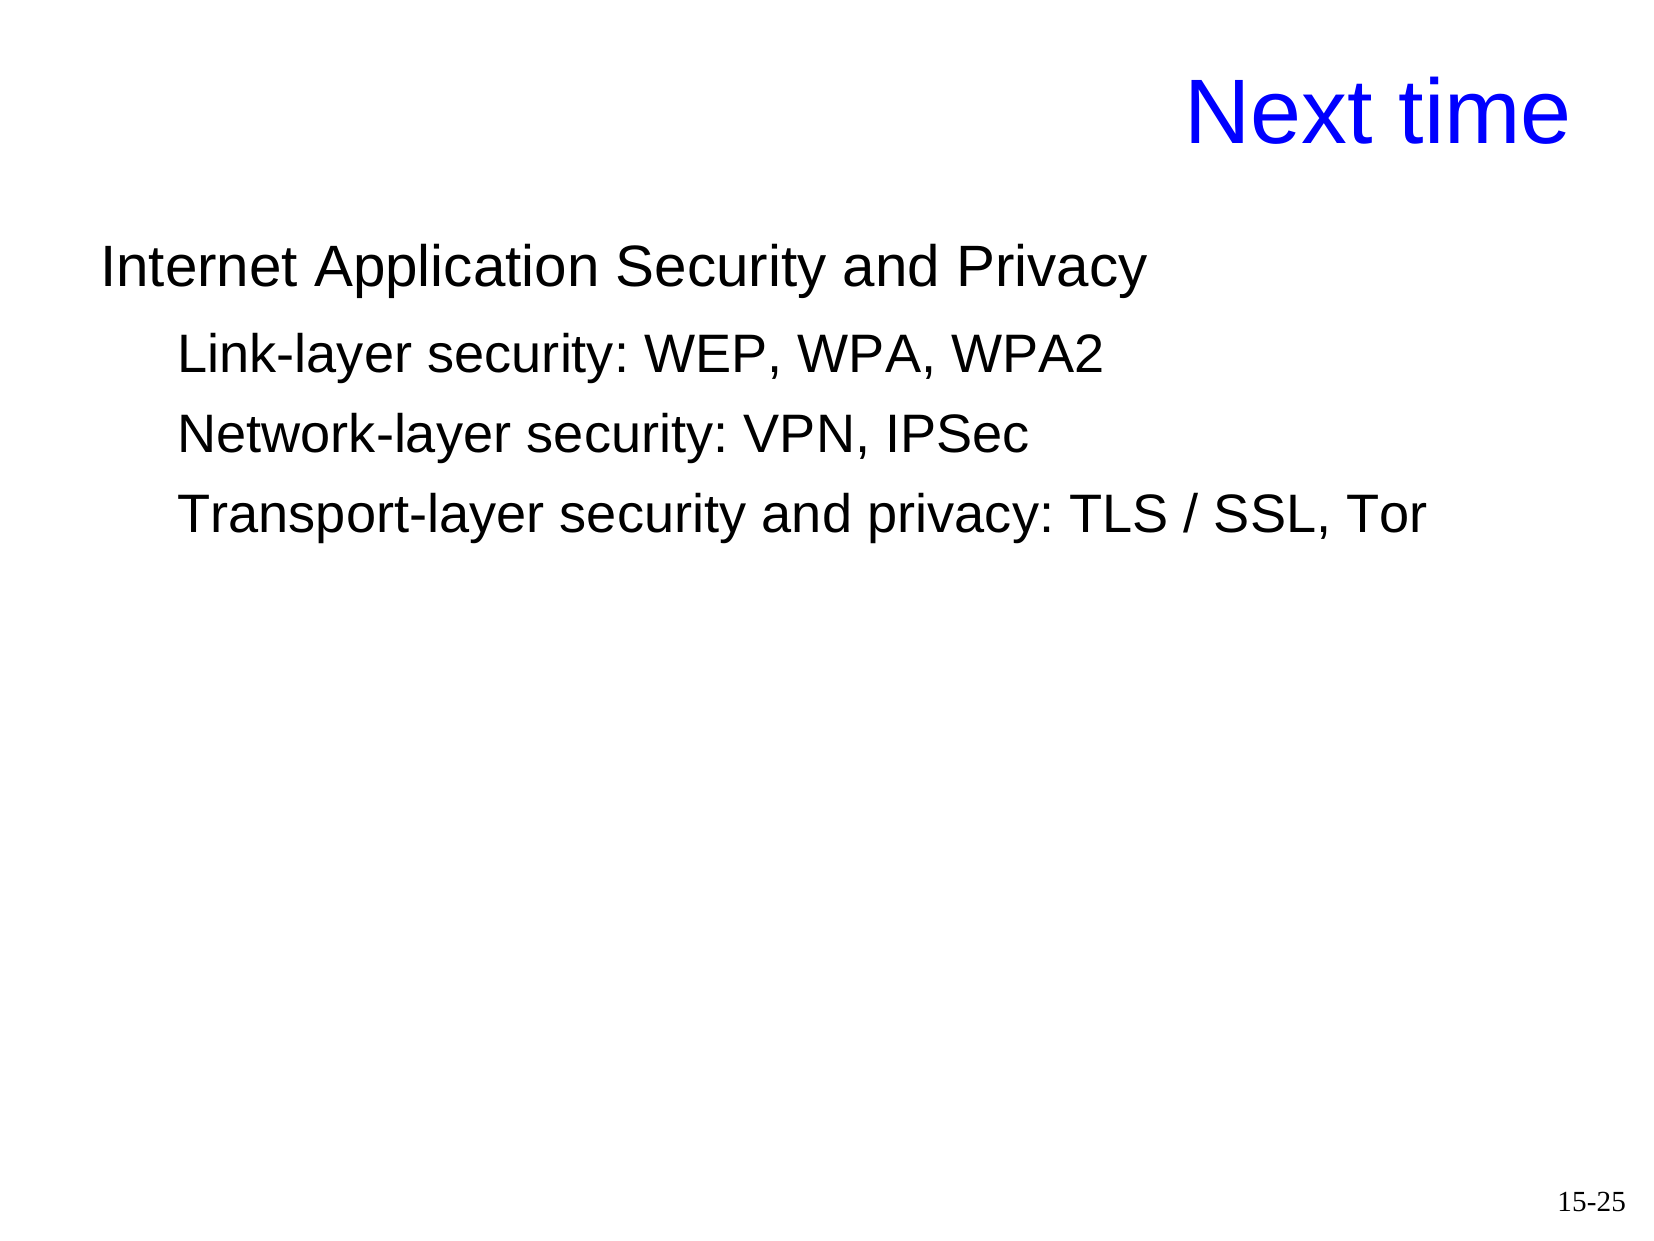

# Next time
Internet Application Security and Privacy
Link-layer security: WEP, WPA, WPA2
Network-layer security: VPN, IPSec
Transport-layer security and privacy: TLS / SSL, Tor